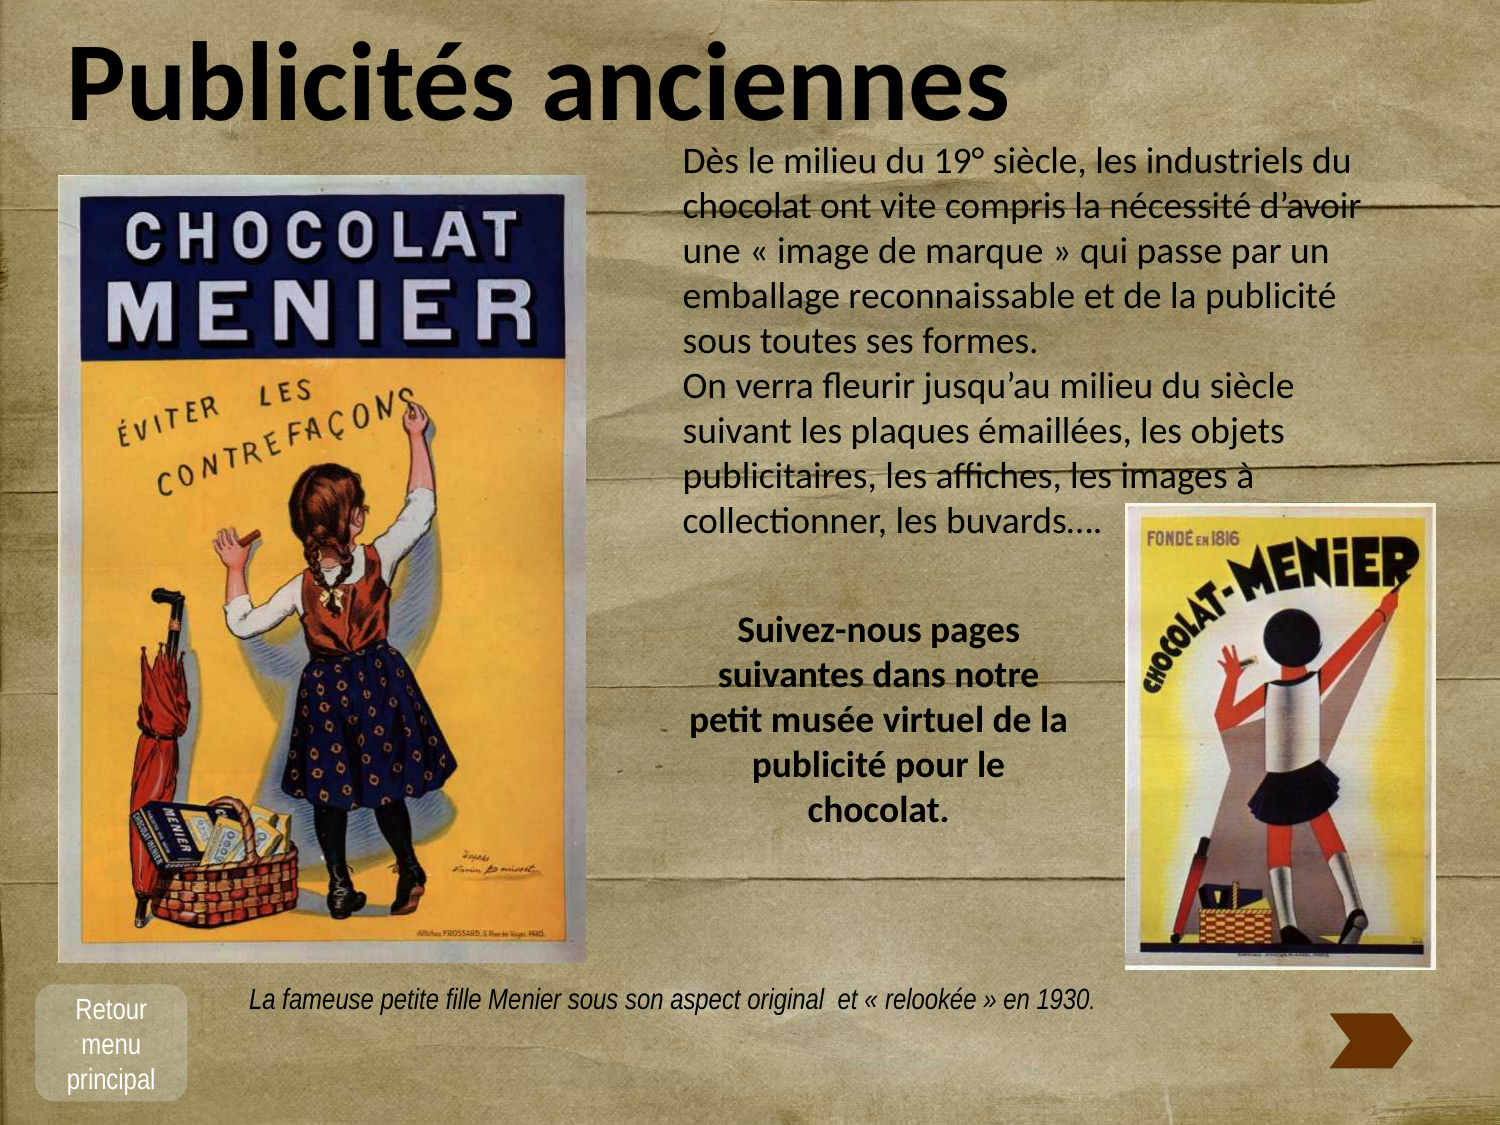

Publicités anciennes
#
Dès le milieu du 19° siècle, les industriels du chocolat ont vite compris la nécessité d’avoir une « image de marque » qui passe par un emballage reconnaissable et de la publicité sous toutes ses formes.
On verra fleurir jusqu’au milieu du siècle suivant les plaques émaillées, les objets publicitaires, les affiches, les images à collectionner, les buvards….
Suivez-nous pages suivantes dans notre petit musée virtuel de la publicité pour le chocolat.
La fameuse petite fille Menier sous son aspect original et « relookée » en 1930.
Retour menu
principal